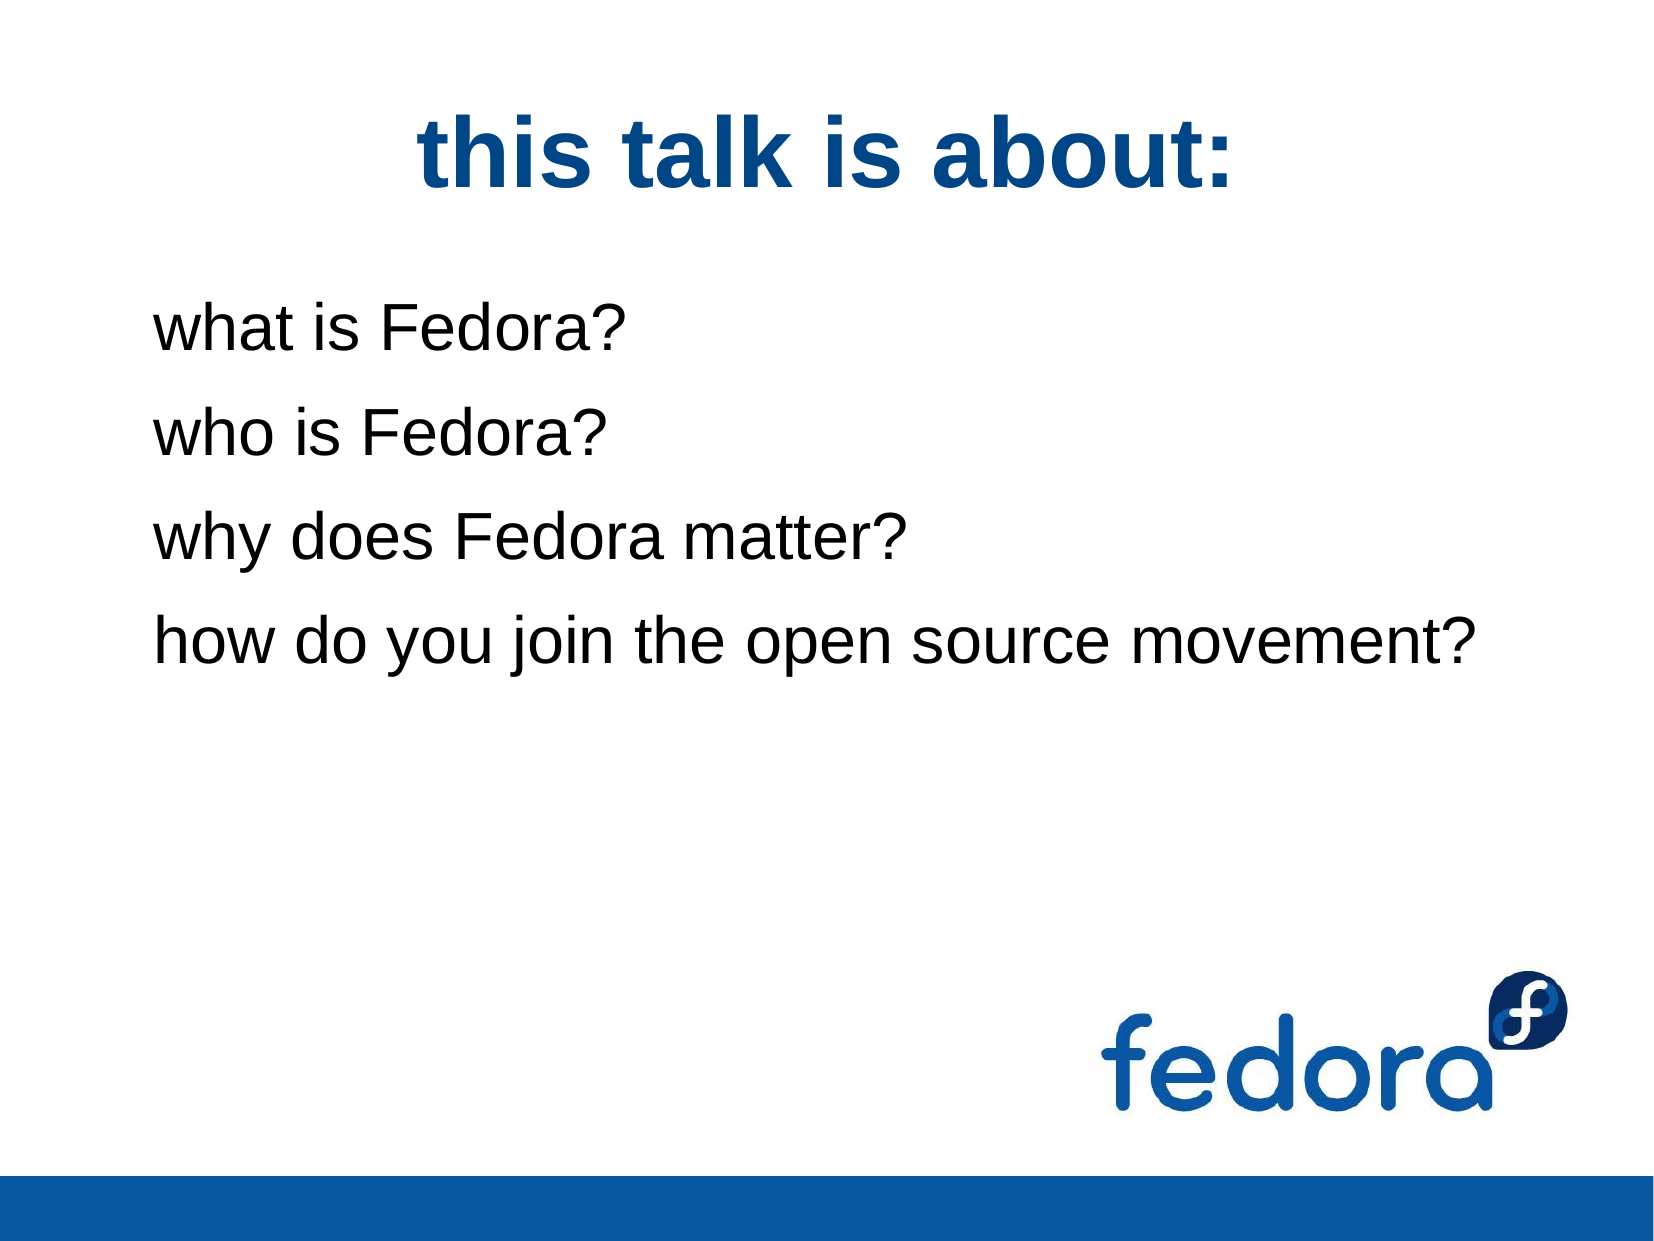

# this talk is about:
what is Fedora?
who is Fedora?
why does Fedora matter?
how do you join the open source movement?